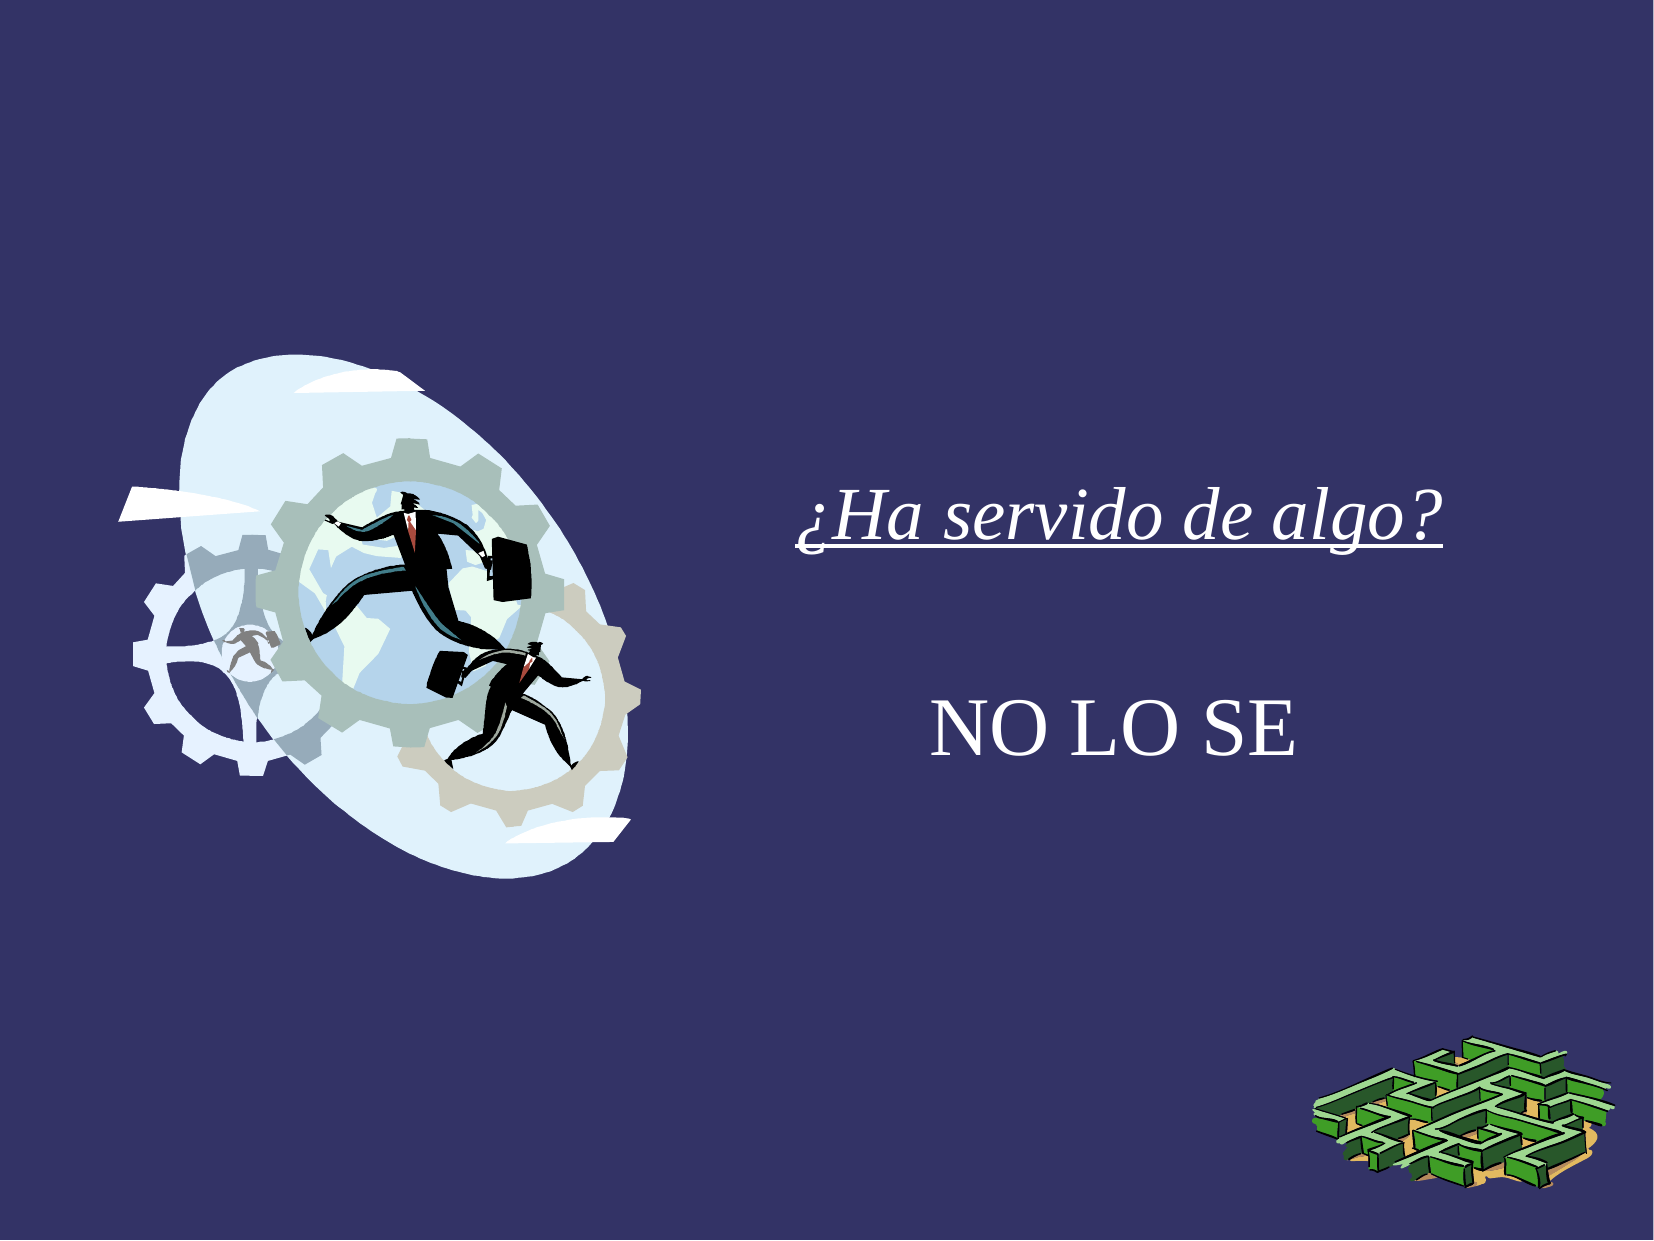

#
 ¿Ha servido de algo?
 NO LO SE